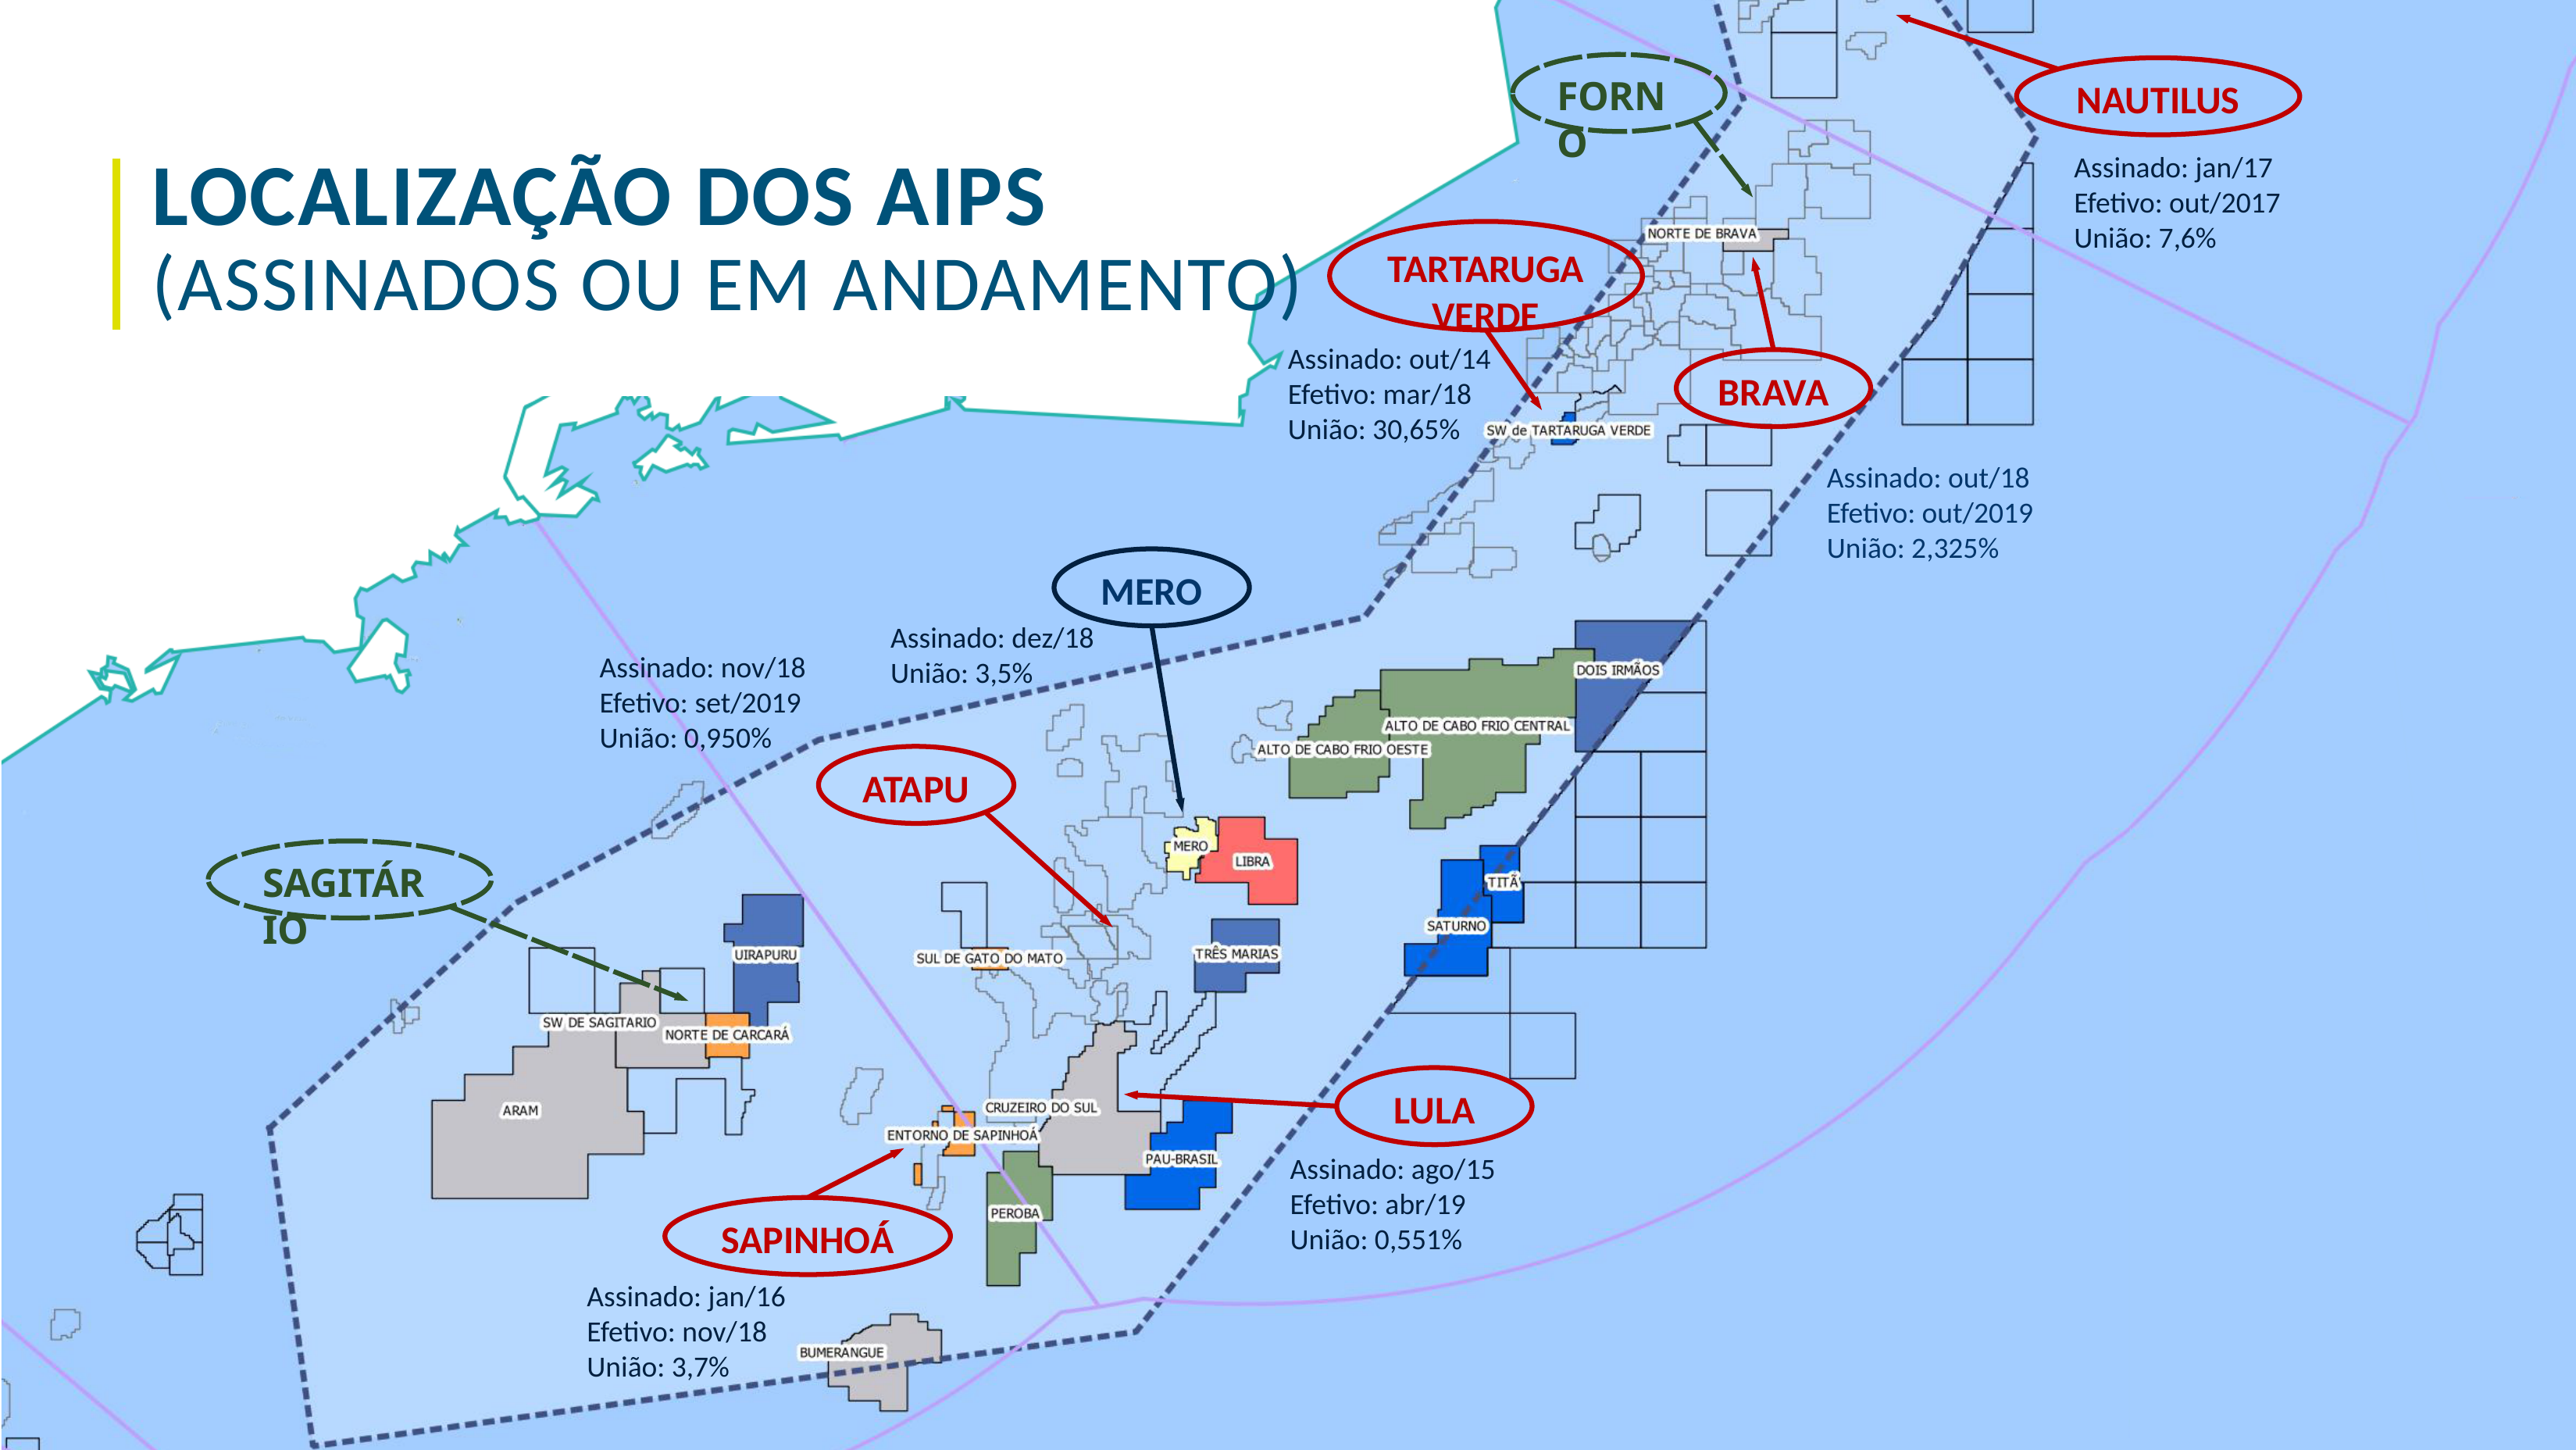

Nautilus
Assinado: jan/17
Efetivo: out/2017
União: 7,6%
FORNO
LOCALIZAÇÃO DOS AIPS (ASSINADOS OU EM ANDAMENTO)
Tartaruga Verde
Assinado: out/14
Efetivo: mar/18
União: 30,65%
Brava
Assinado: out/18
Efetivo: out/2019
União: 2,325%
Mero
Assinado: dez/18
União: 3,5%
Assinado: nov/18
Efetivo: set/2019
União: 0,950%
Atapu
SAGITÁRIO
Lula
Assinado: ago/15
Efetivo: abr/19
União: 0,551%
Sapinhoá
Assinado: jan/16
Efetivo: nov/18
União: 3,7%